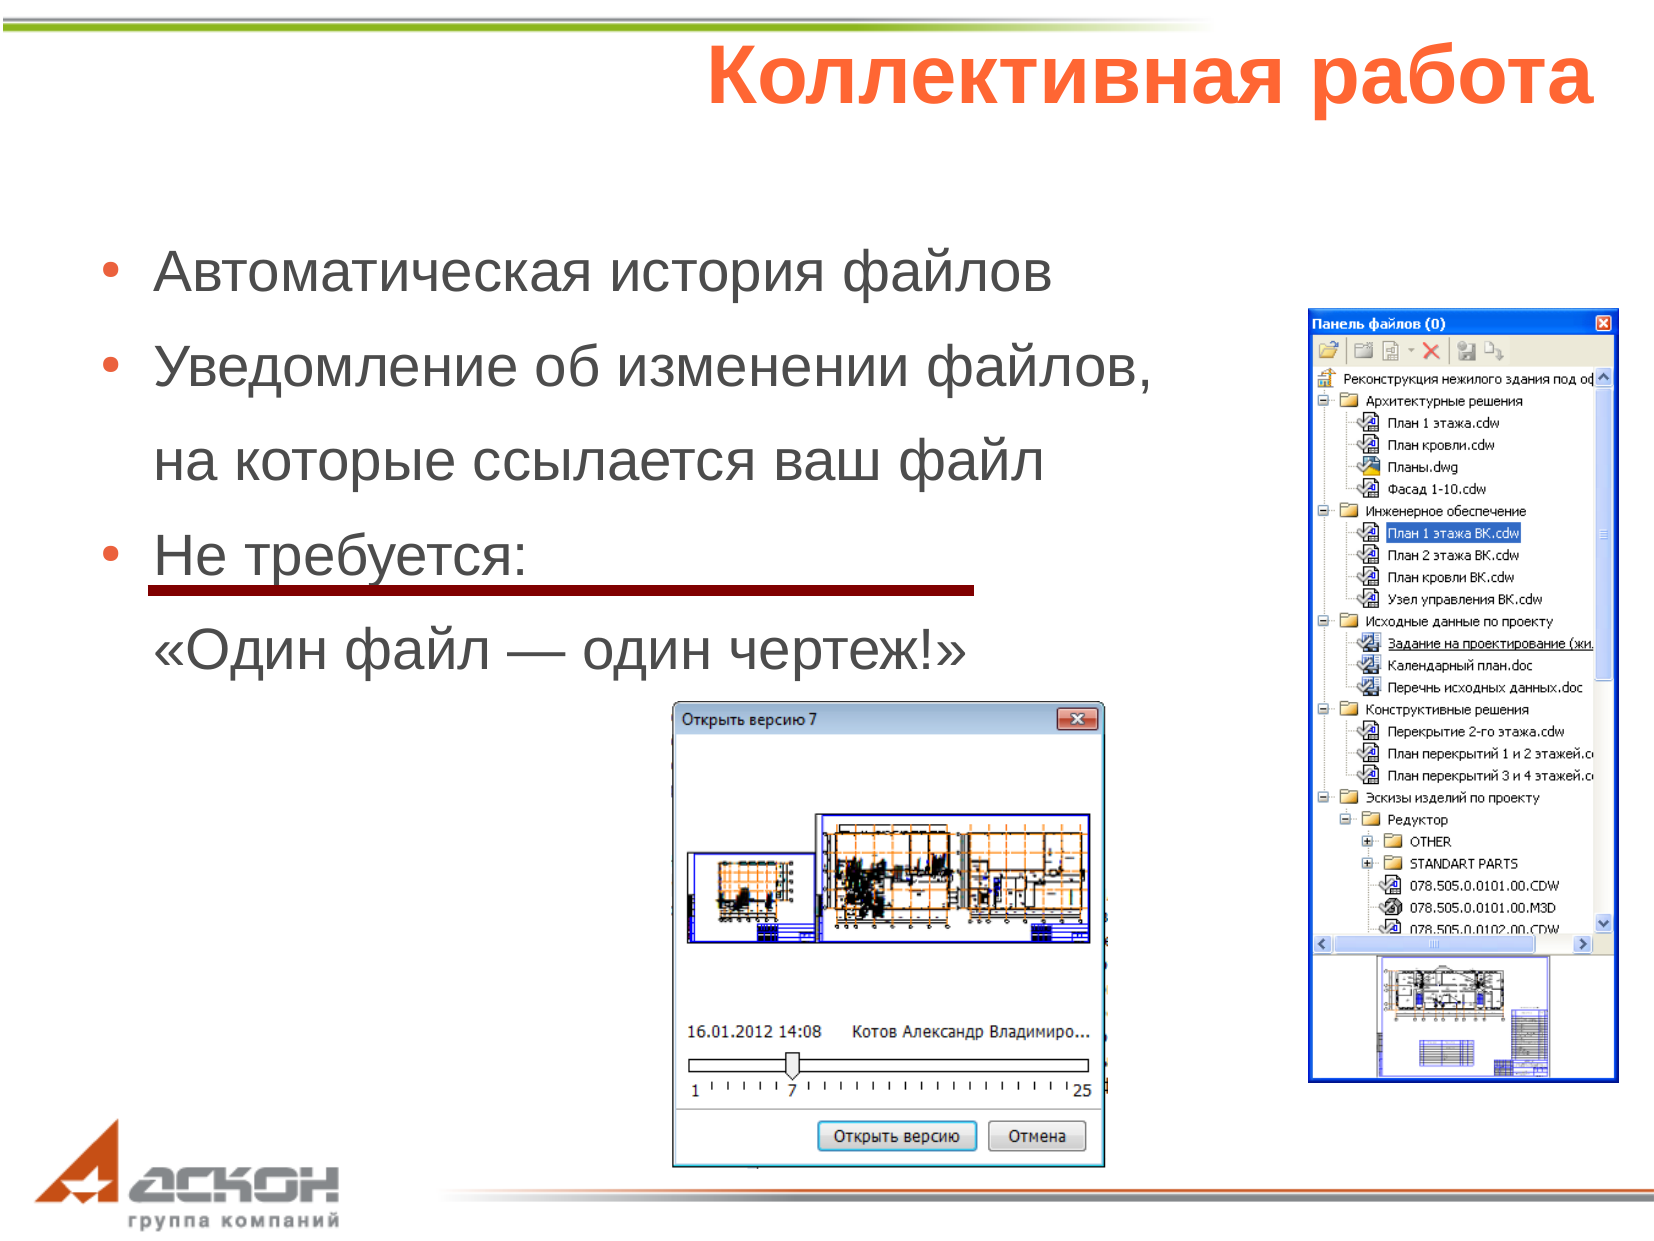

# Коллективная работа
Автоматическая история файлов
Уведомление об изменении файлов,
на которые ссылается ваш файл
Не требуется:
«Один файл — один чертеж!»